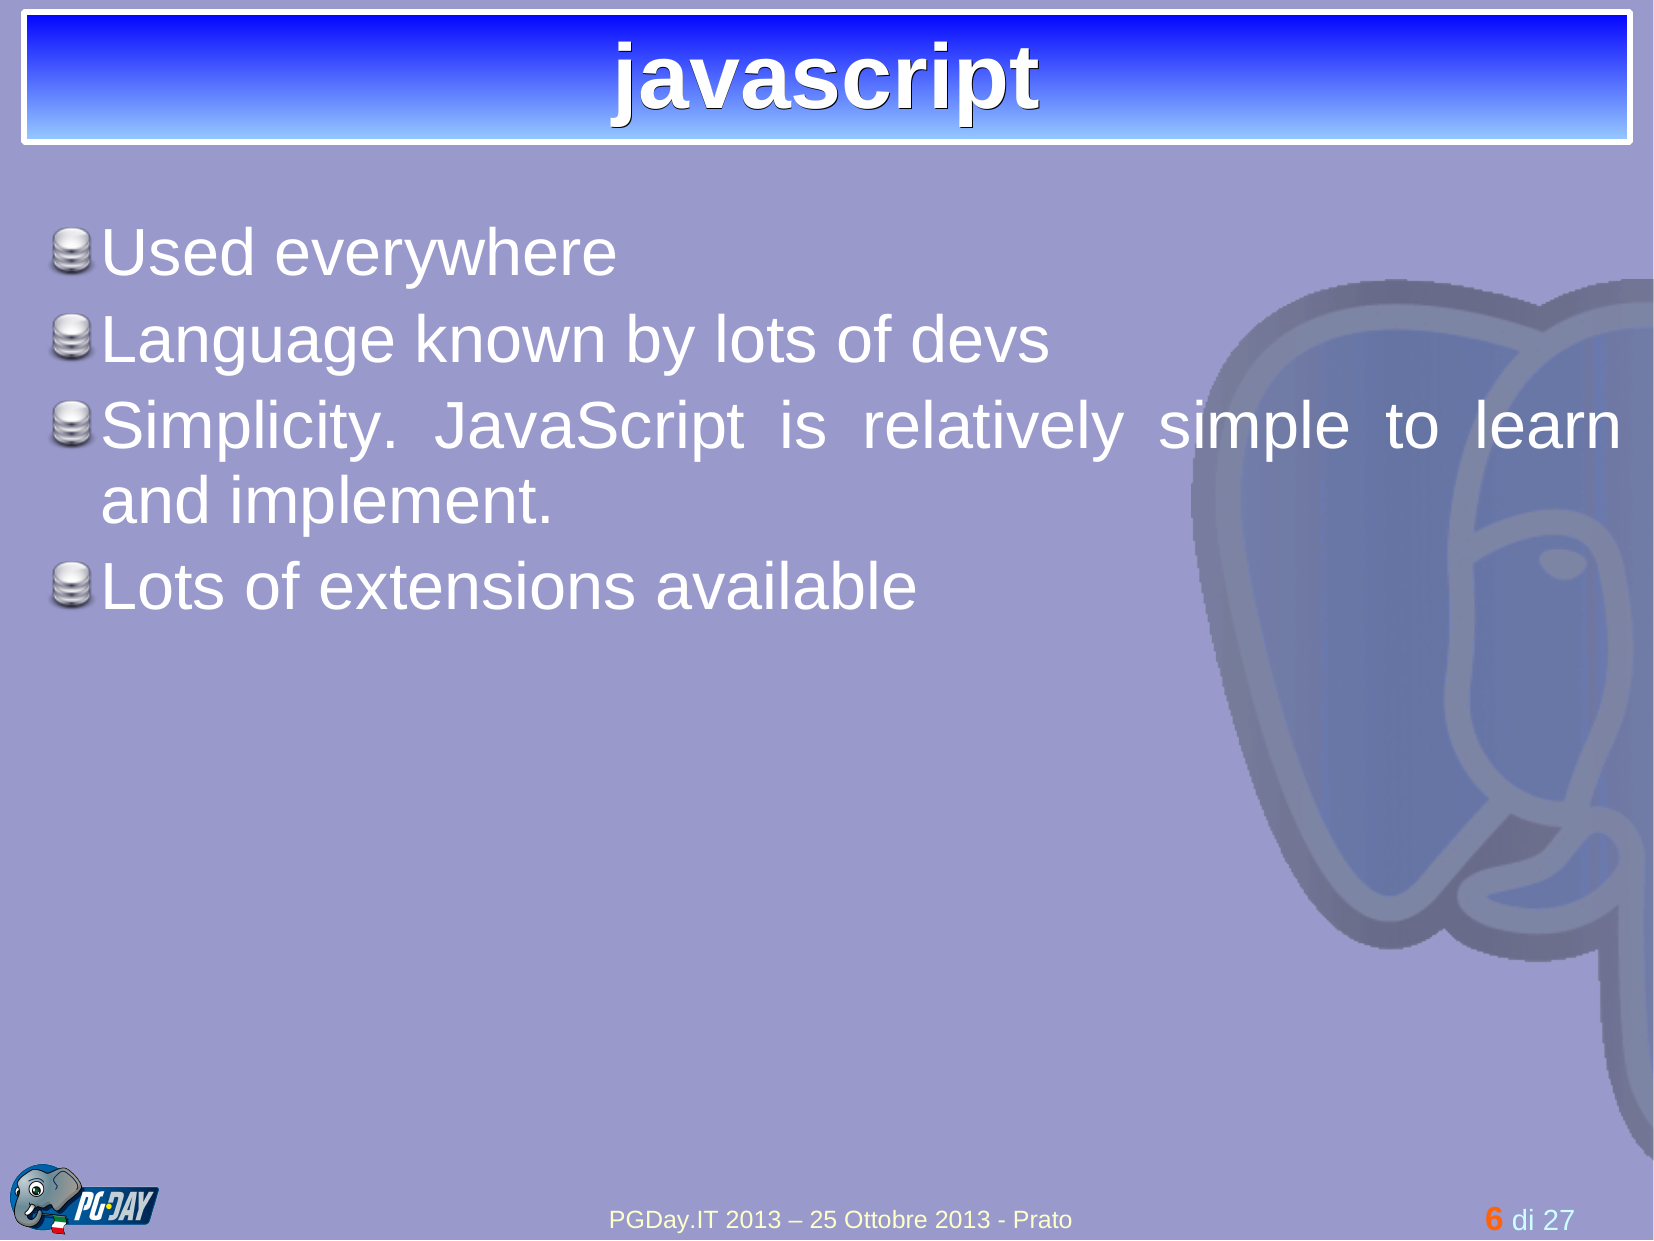

# javascript
Used everywhere
Language known by lots of devs
Simplicity. JavaScript is relatively simple to learn and implement.
Lots of extensions available